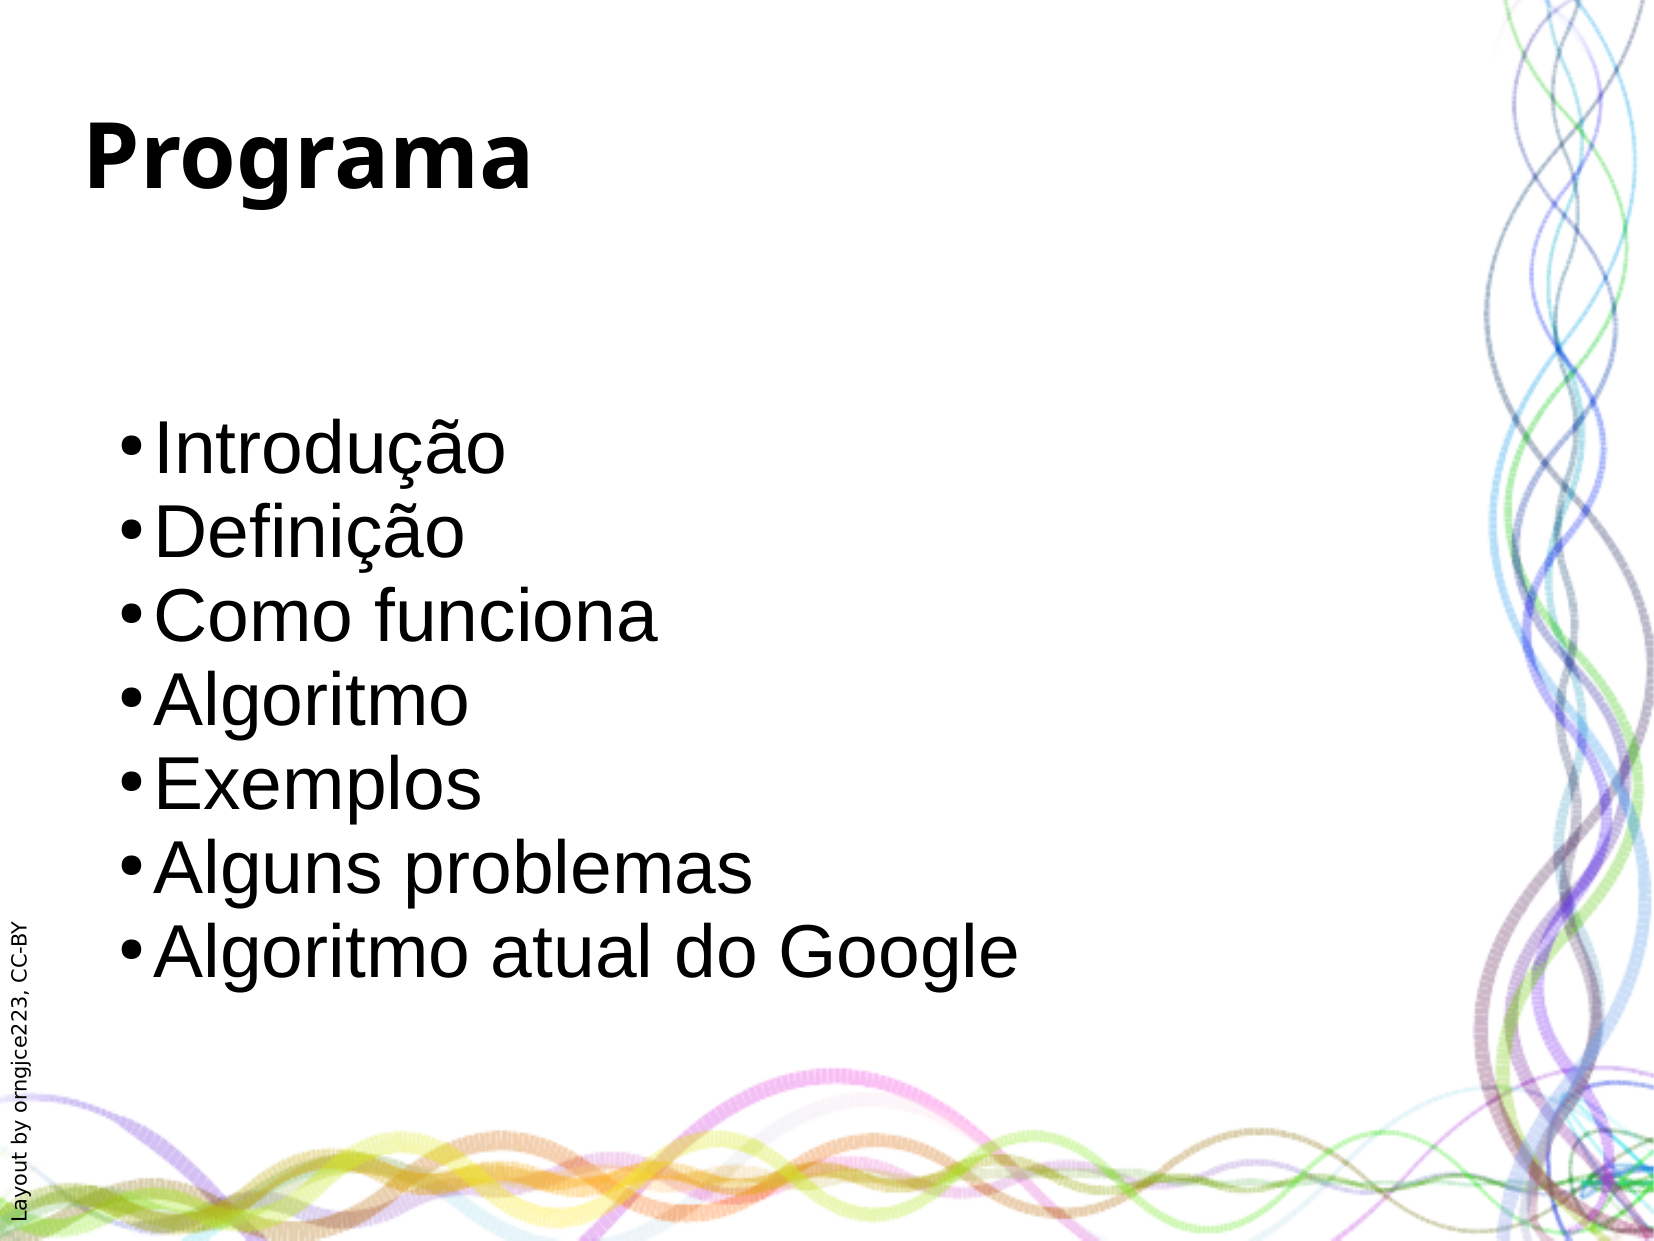

# Programa
Introdução
Definição
Como funciona
Algoritmo
Exemplos
Alguns problemas
Algoritmo atual do Google